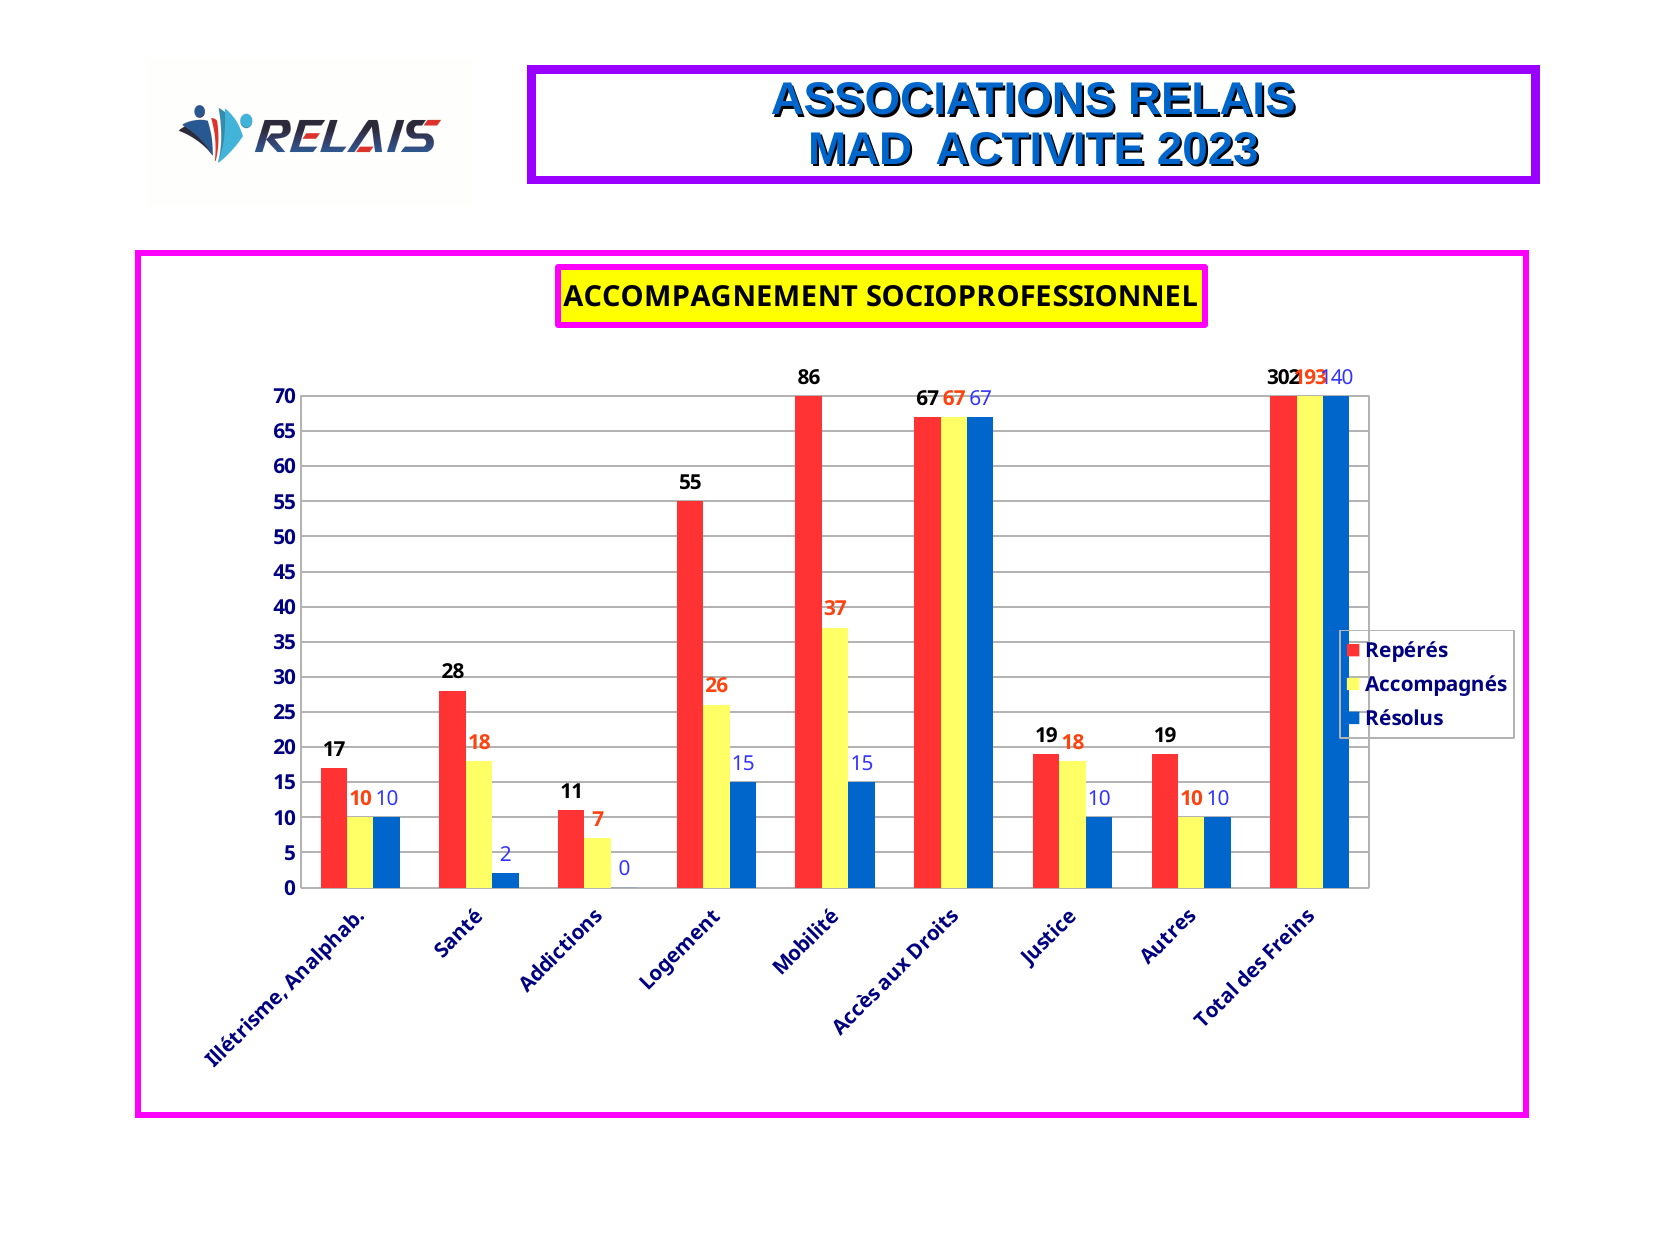

# ASSOCIATIONS RELAIS MAD ACTIVITE 2023
### Chart: ACCOMPAGNEMENT SOCIOPROFESSIONNEL
| Category | Repérés | Accompagnés | Résolus |
|---|---|---|---|
| Illétrisme, Analphab. | 17.0 | 10.0 | 10.0 |
| Santé | 28.0 | 18.0 | 2.0 |
| Addictions | 11.0 | 7.0 | 0.0 |
| Logement | 55.0 | 26.0 | 15.0 |
| Mobilité | 86.0 | 37.0 | 15.0 |
| Accès aux Droits | 67.0 | 67.0 | 67.0 |
| Justice | 19.0 | 18.0 | 10.0 |
| Autres | 19.0 | 10.0 | 10.0 |
| Total des Freins | 302.0 | 193.0 | 140.0 |